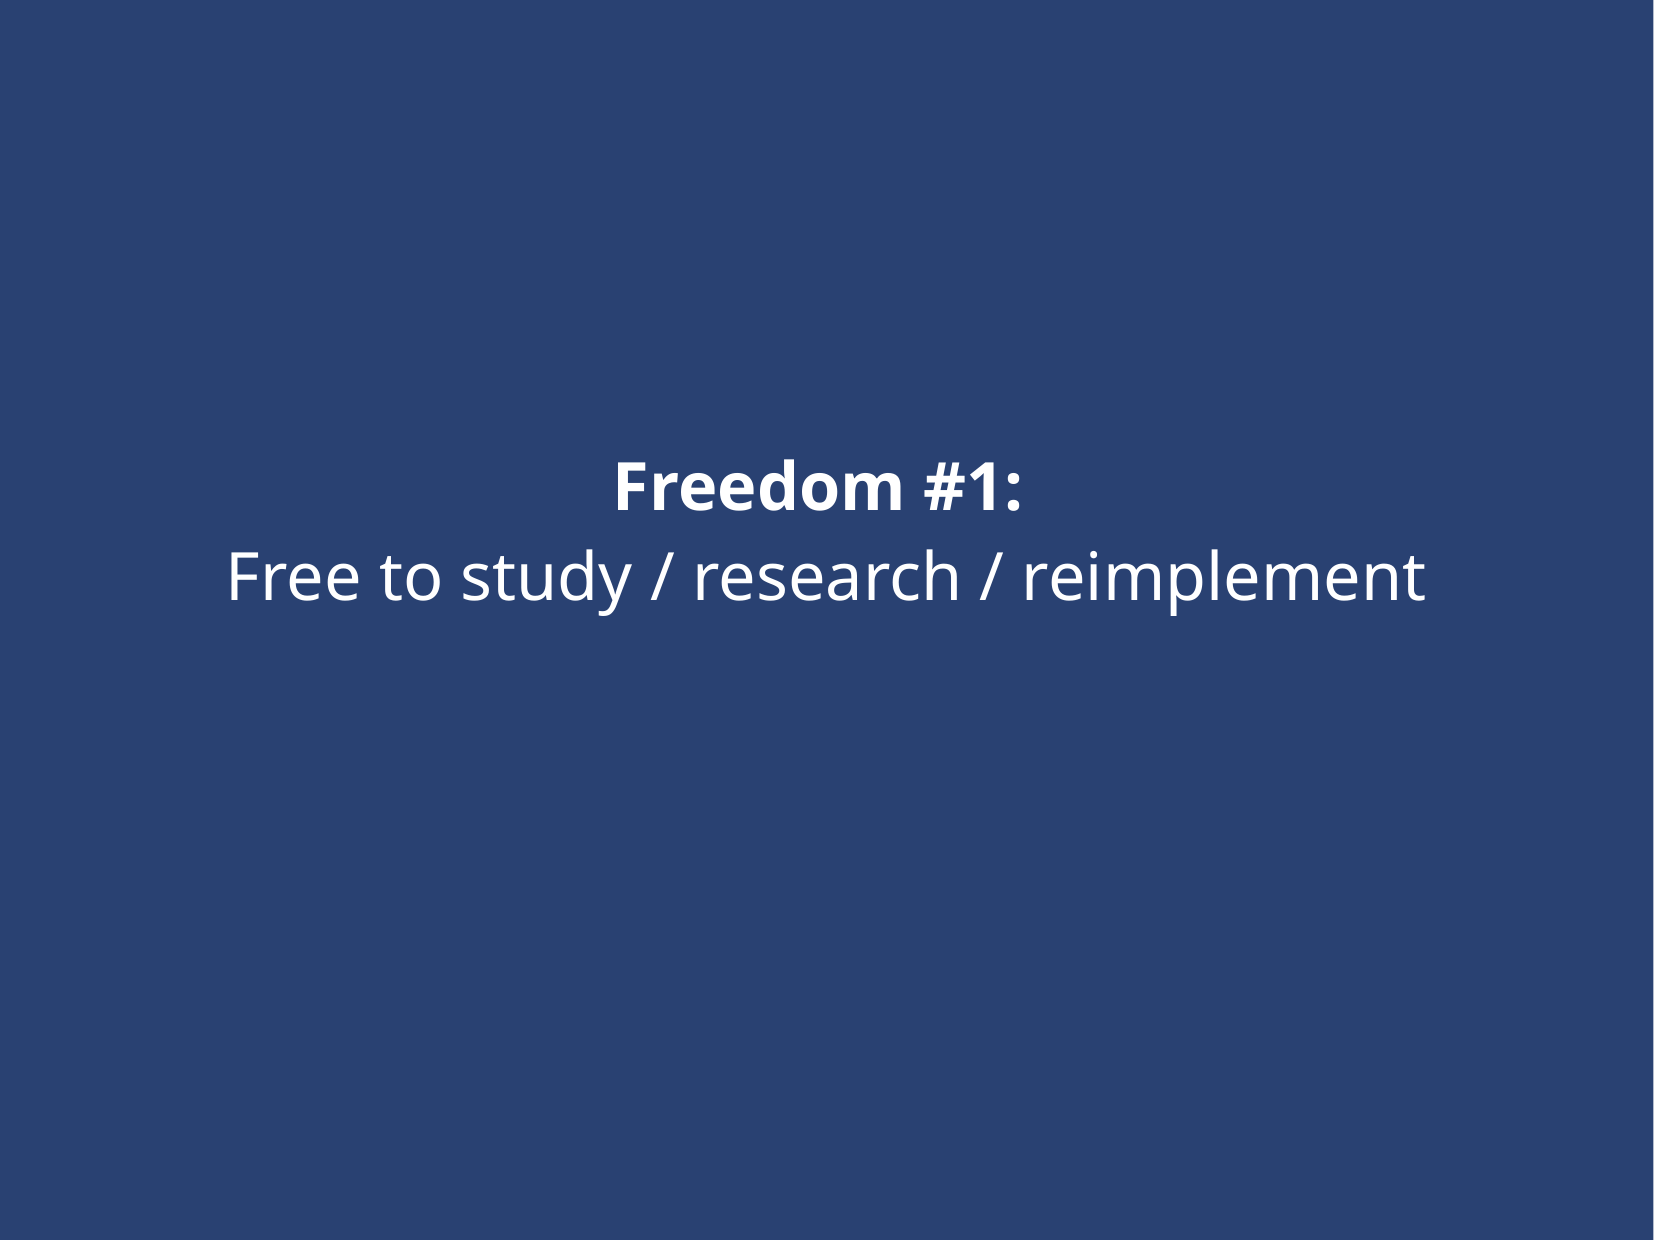

# Freedom #1:
Free to study / research / reimplement